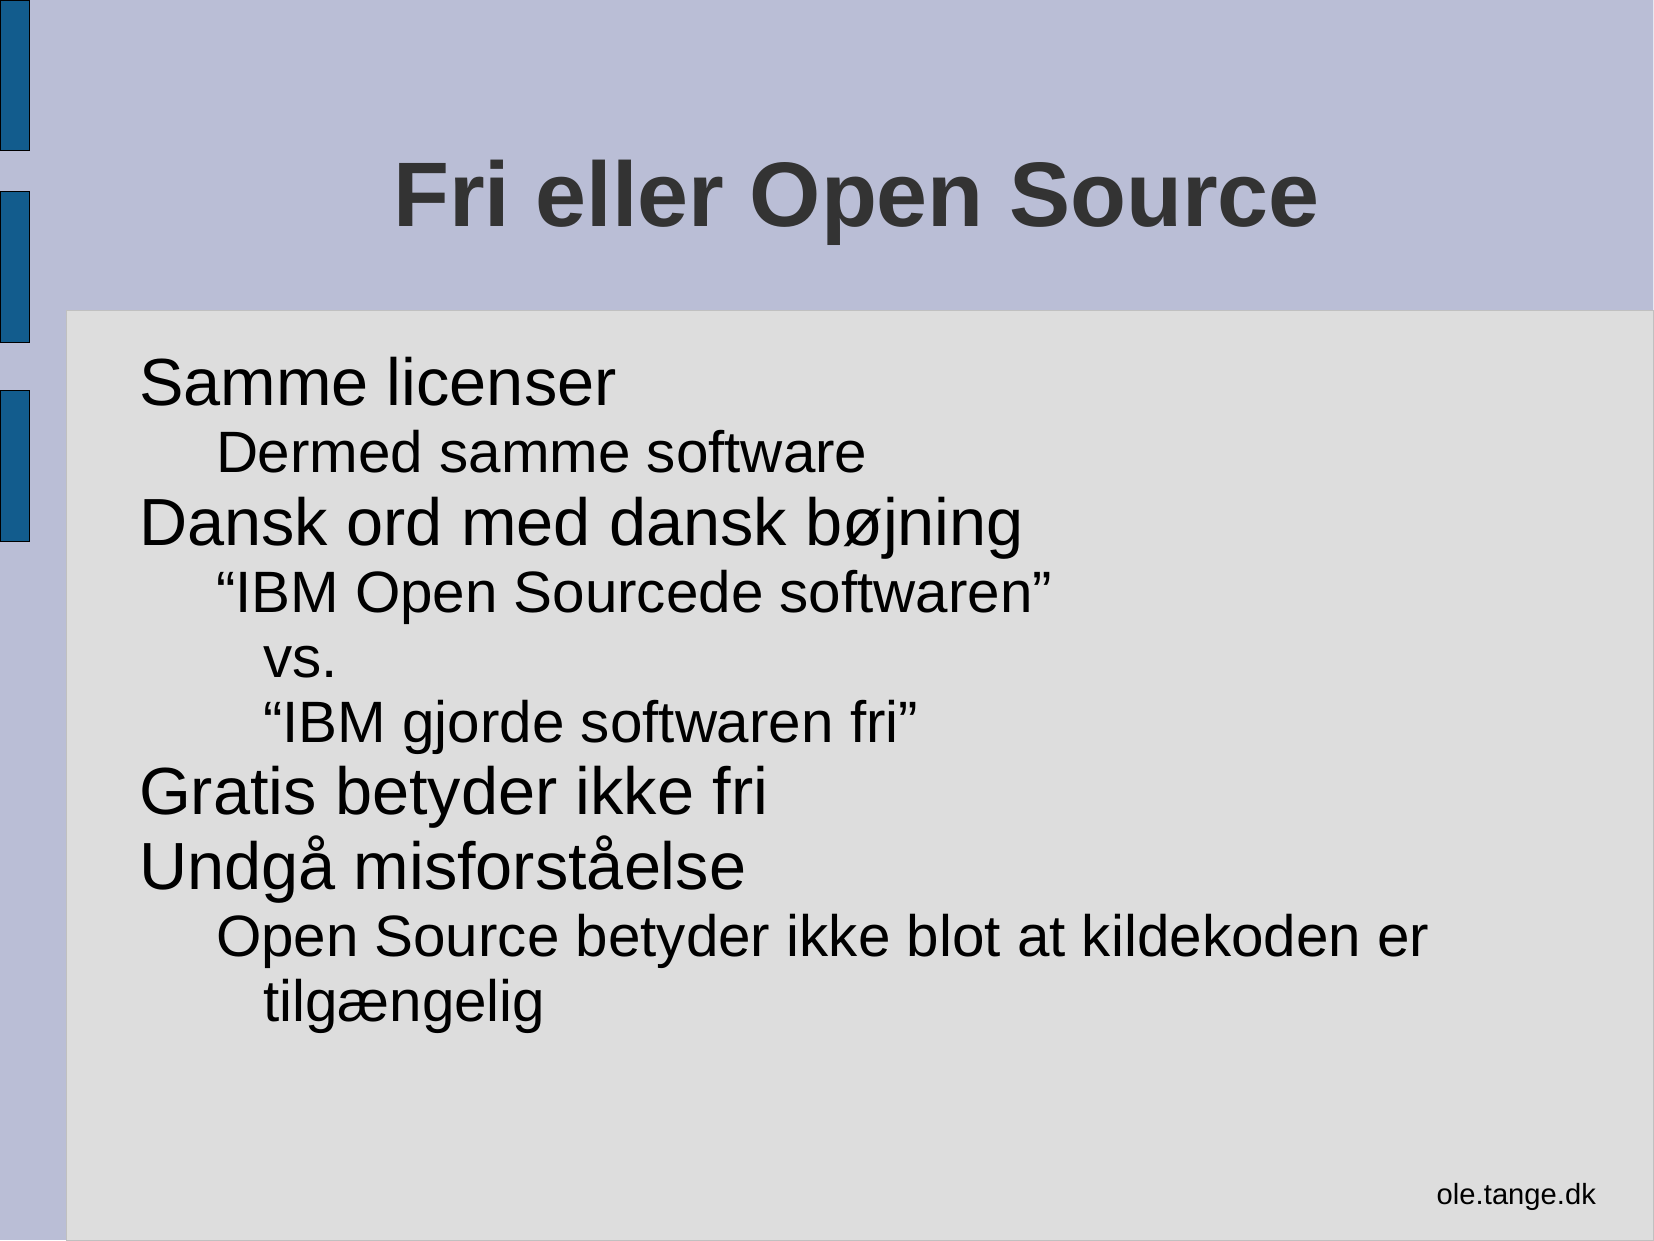

# Fri eller Open Source
Samme licenser
Dermed samme software
Dansk ord med dansk bøjning
“IBM Open Sourcede softwaren”
vs.
“IBM gjorde softwaren fri”
Gratis betyder ikke fri
Undgå misforståelse
Open Source betyder ikke blot at kildekoden er tilgængelig